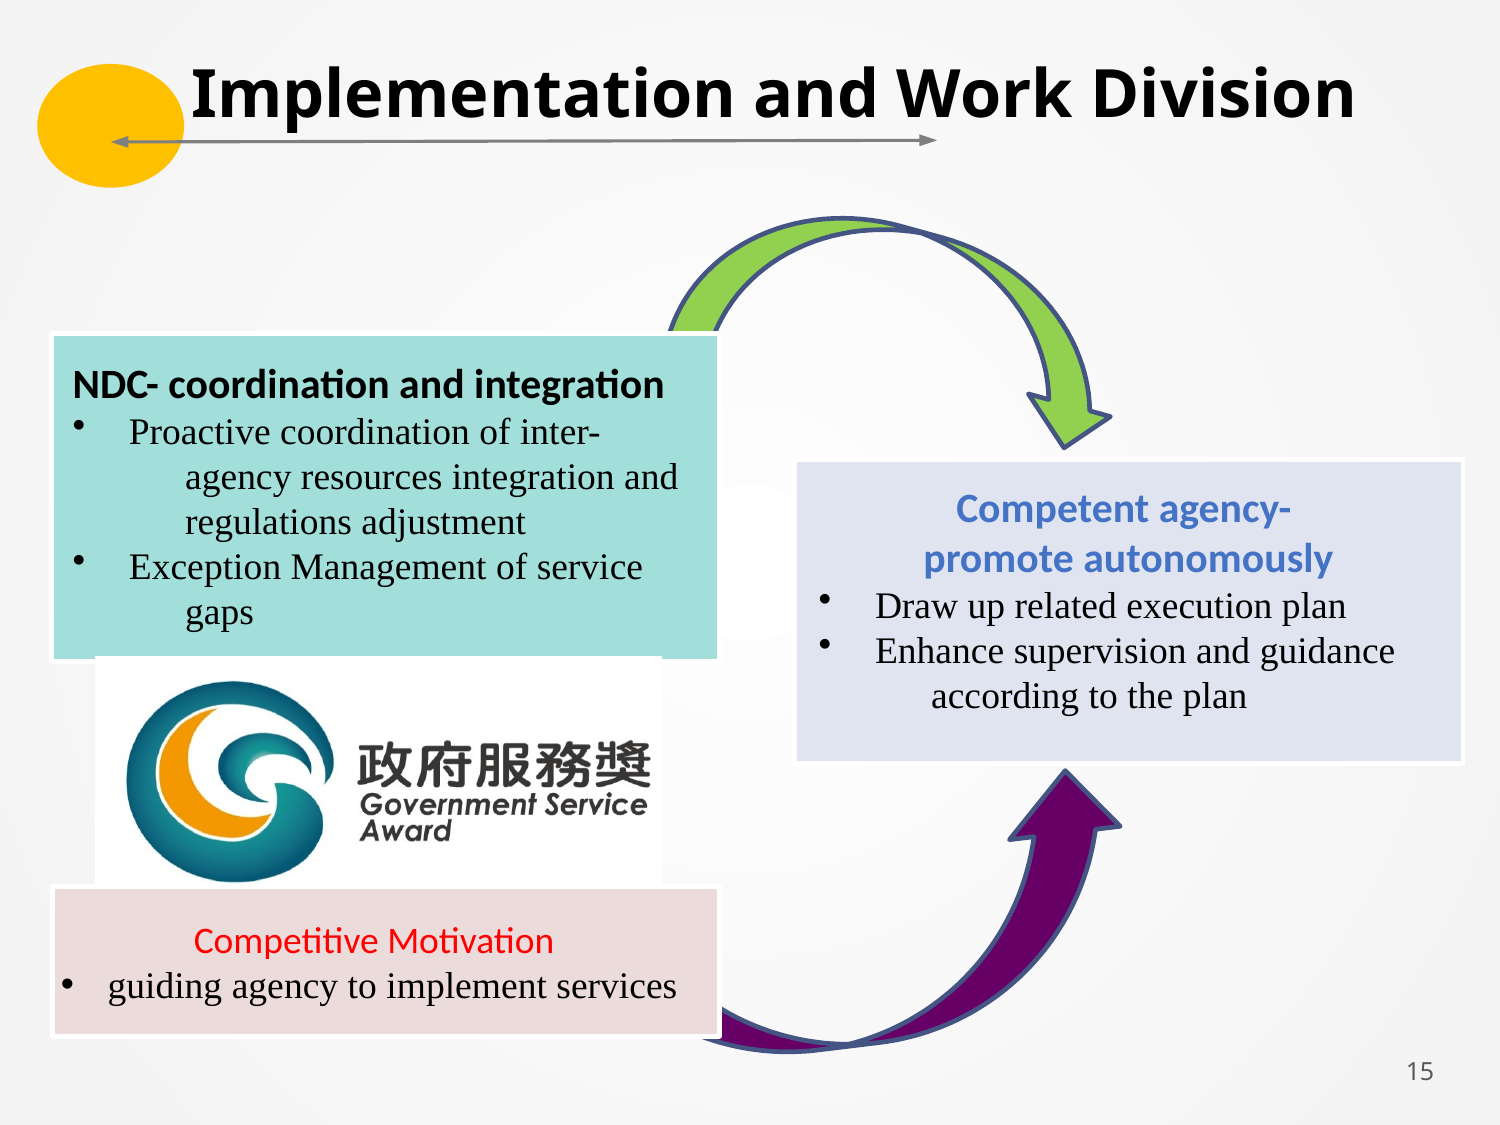

Implementation and Work Division
NDC- coordination and integration
Proactive coordination of inter-agency resources integration and regulations adjustment
Exception Management of service gaps
Competent agency-
promote autonomously
Draw up related execution plan
Enhance supervision and guidance according to the plan
Competitive Motivation
guiding agency to implement services